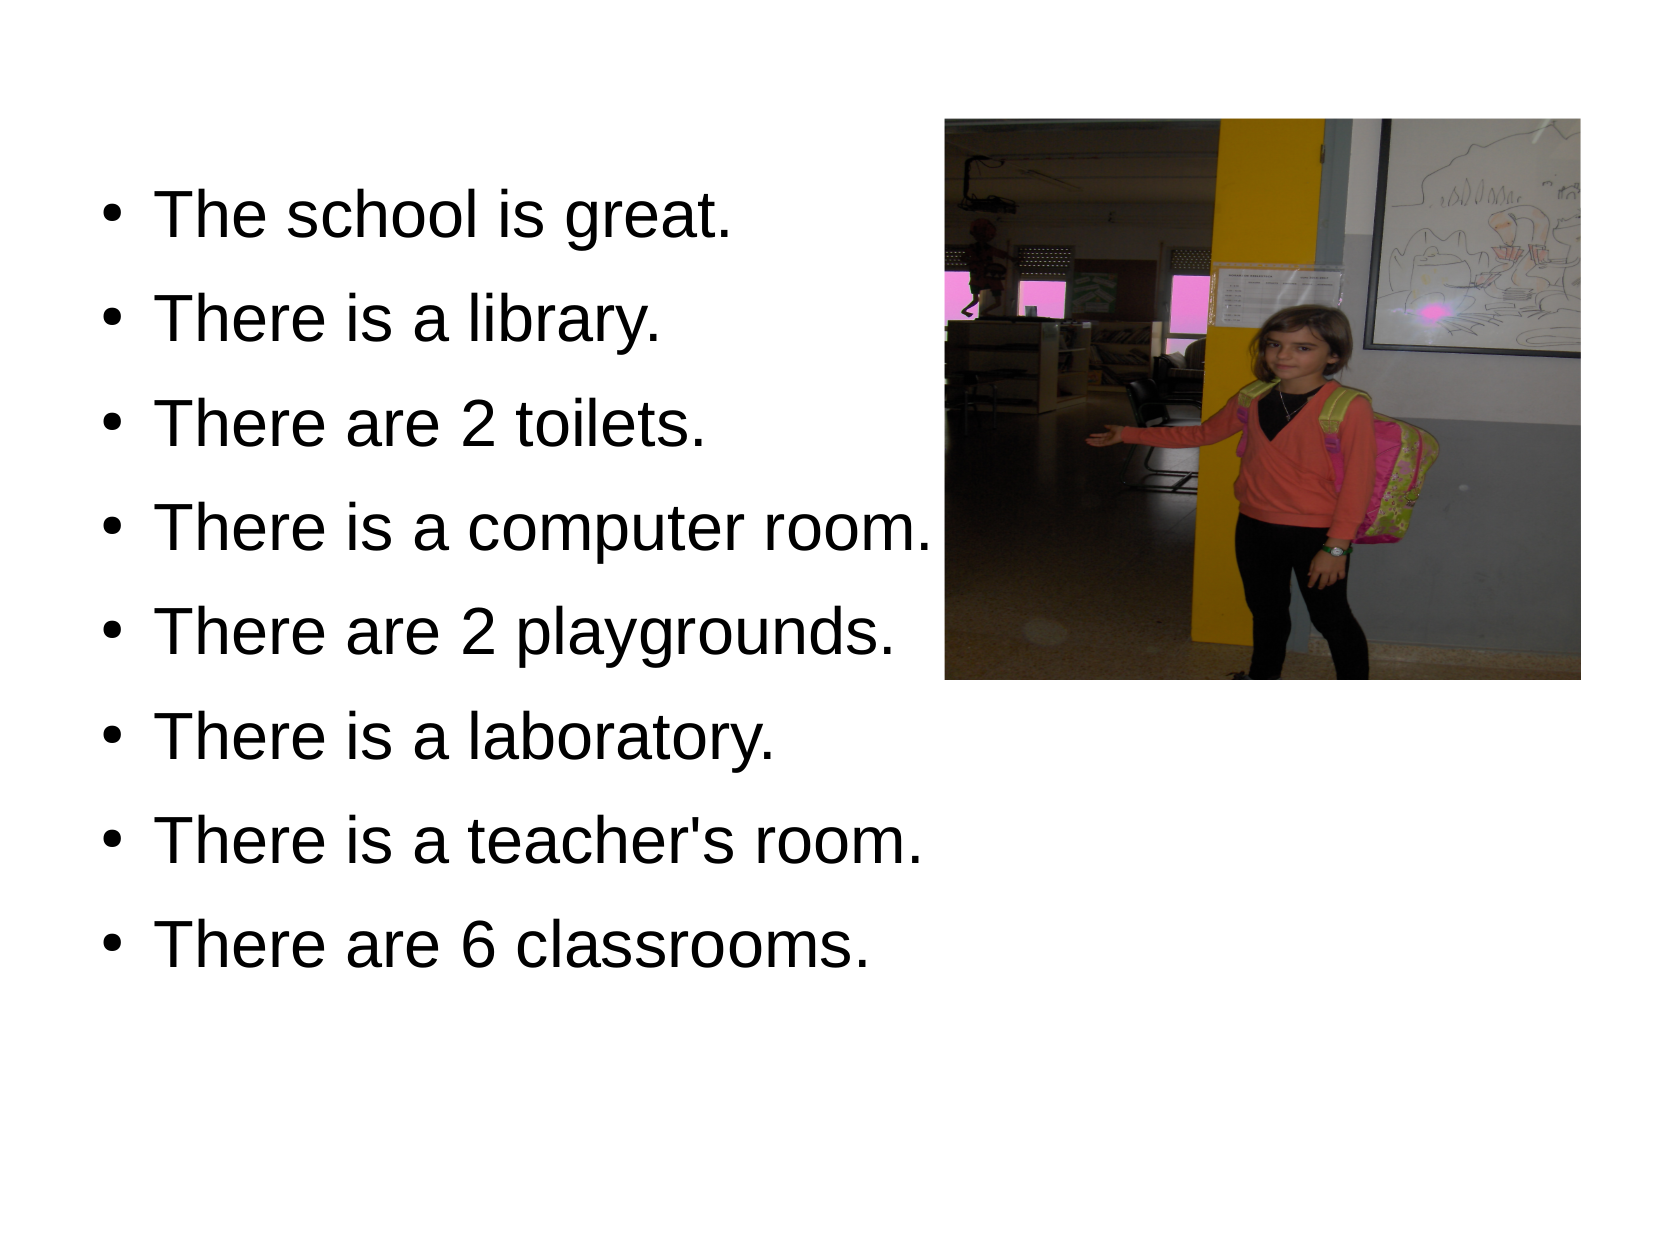

# The school is great.
There is a library.
There are 2 toilets.
There is a computer room.
There are 2 playgrounds.
There is a laboratory.
There is a teacher's room.
There are 6 classrooms.